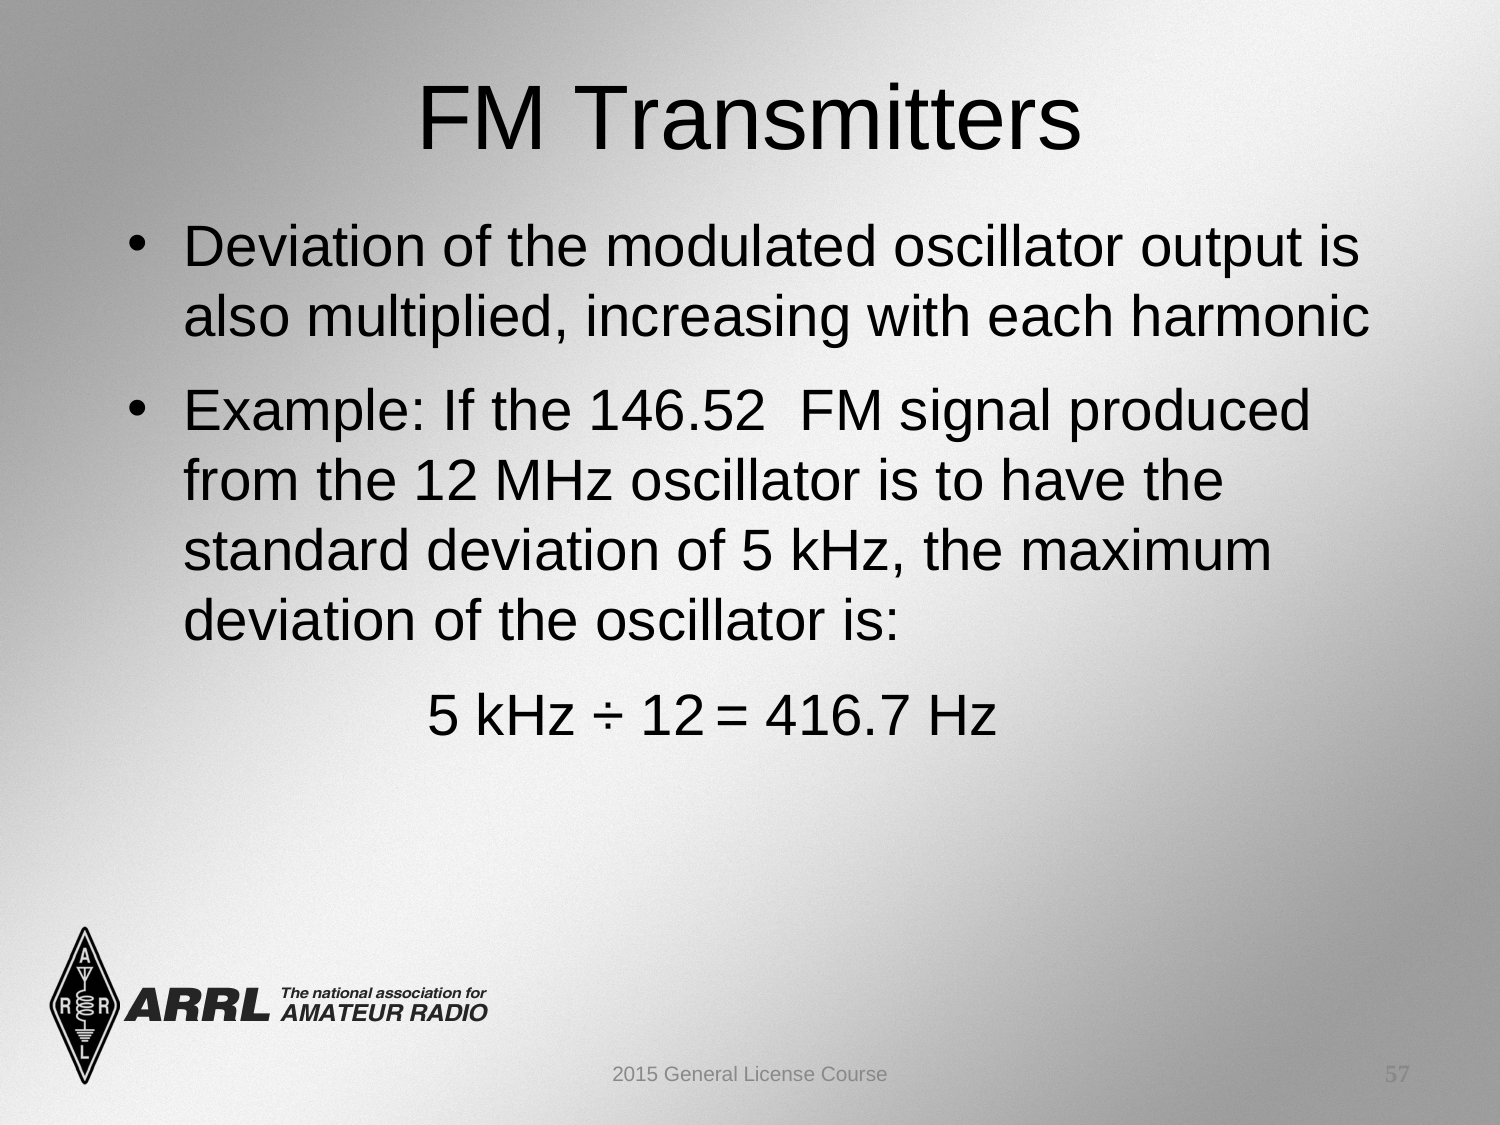

FM Transmitters
Deviation of the modulated oscillator output is also multiplied, increasing with each harmonic
Example: If the 146.52 FM signal produced from the 12 MHz oscillator is to have the standard deviation of 5 kHz, the maximum deviation of the oscillator is:
	5 kHz ÷ 12 = 416.7 Hz
2015 General License Course